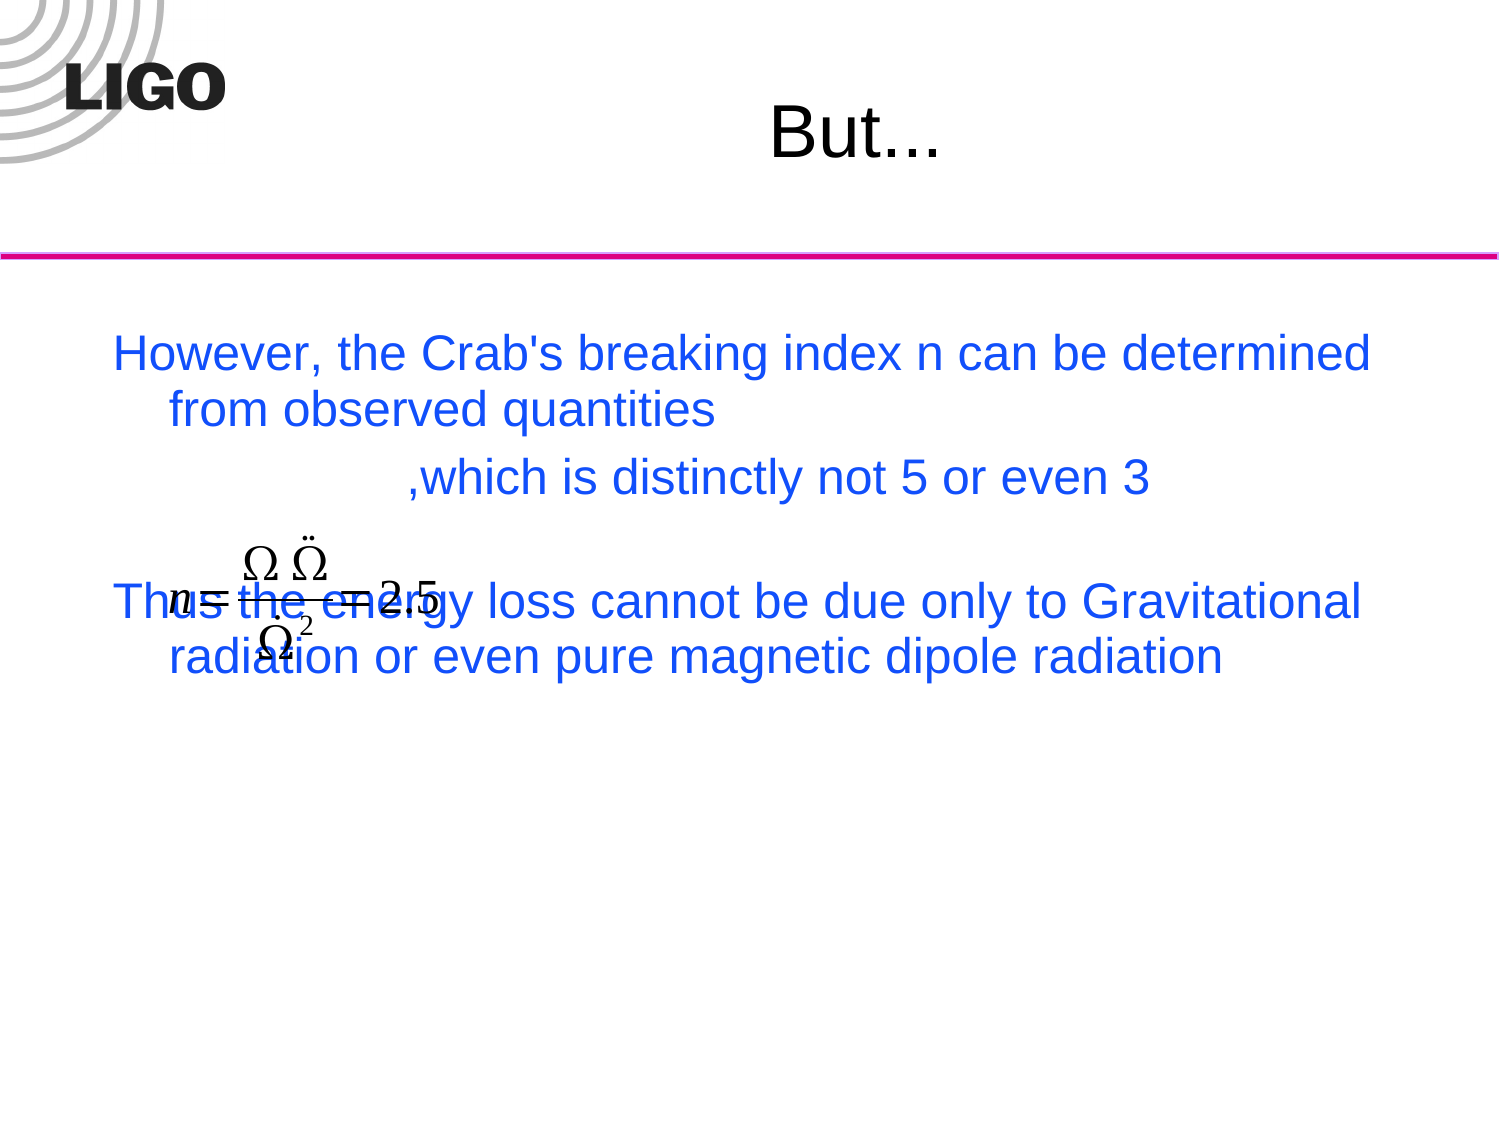

# But...
However, the Crab's breaking index n can be determined from observed quantities
 ,which is distinctly not 5 or even 3
Thus the energy loss cannot be due only to Gravitational radiation or even pure magnetic dipole radiation